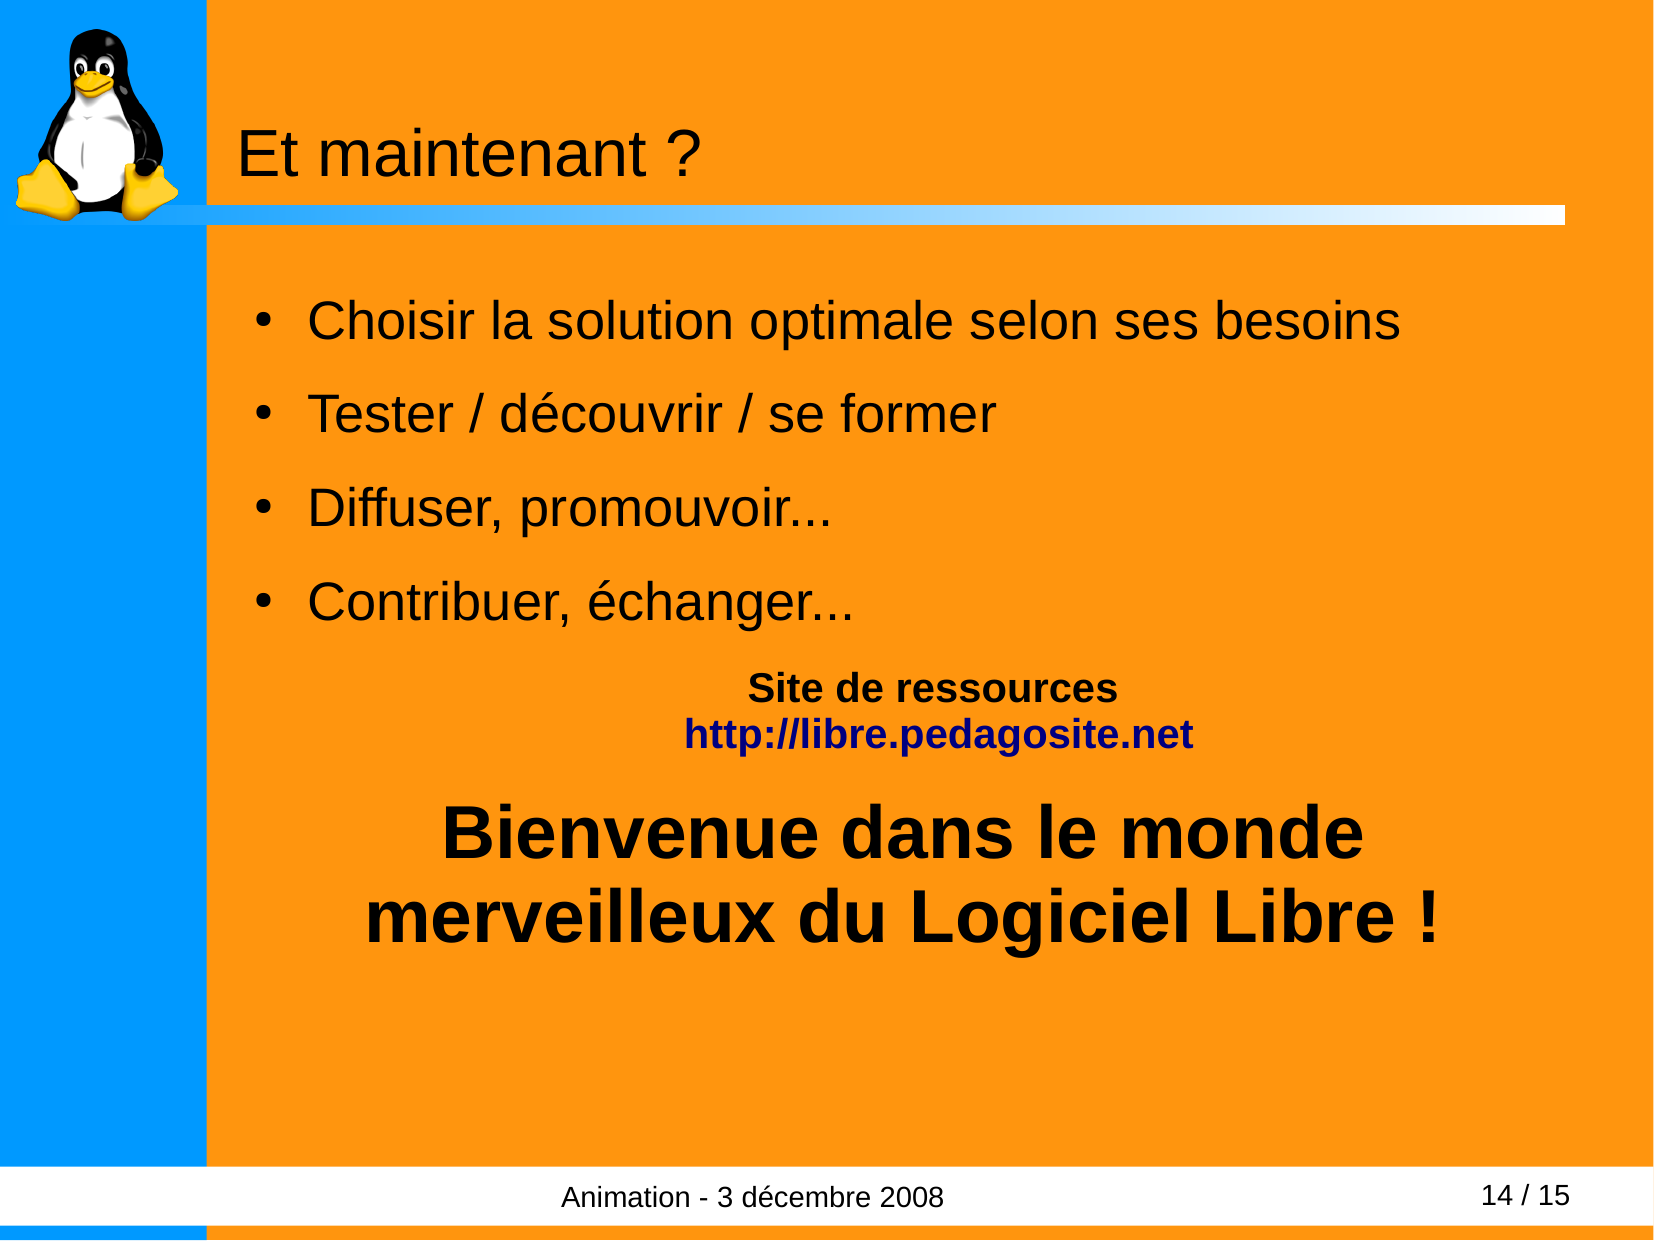

# Et maintenant ?
Choisir la solution optimale selon ses besoins
Tester / découvrir / se former
Diffuser, promouvoir...
Contribuer, échanger...
Site de ressources
http://libre.pedagosite.net
Bienvenue dans le monde merveilleux du Logiciel Libre !
14
Animation - 3 décembre 2008